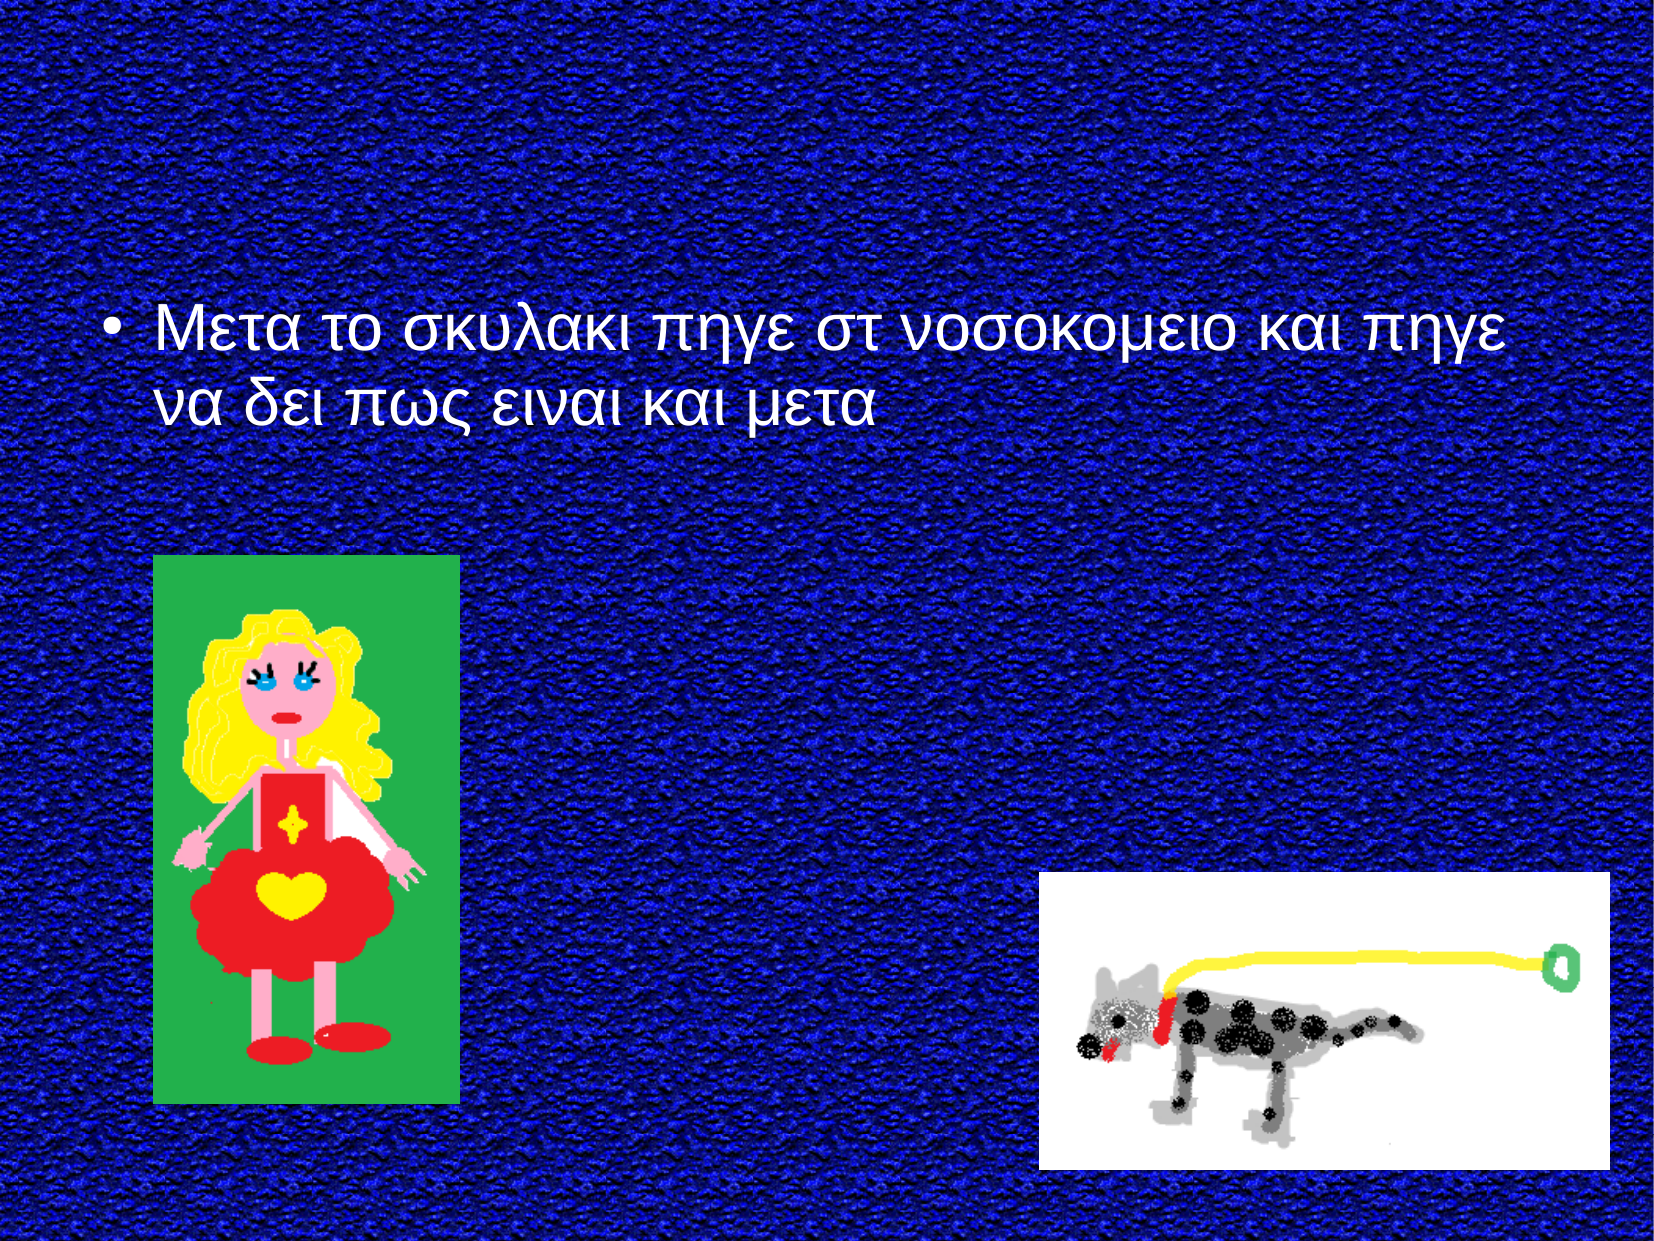

#
Μετα το σκυλακι πηγε στ νοσοκομειο και πηγε να δει πως ειναι και μετα